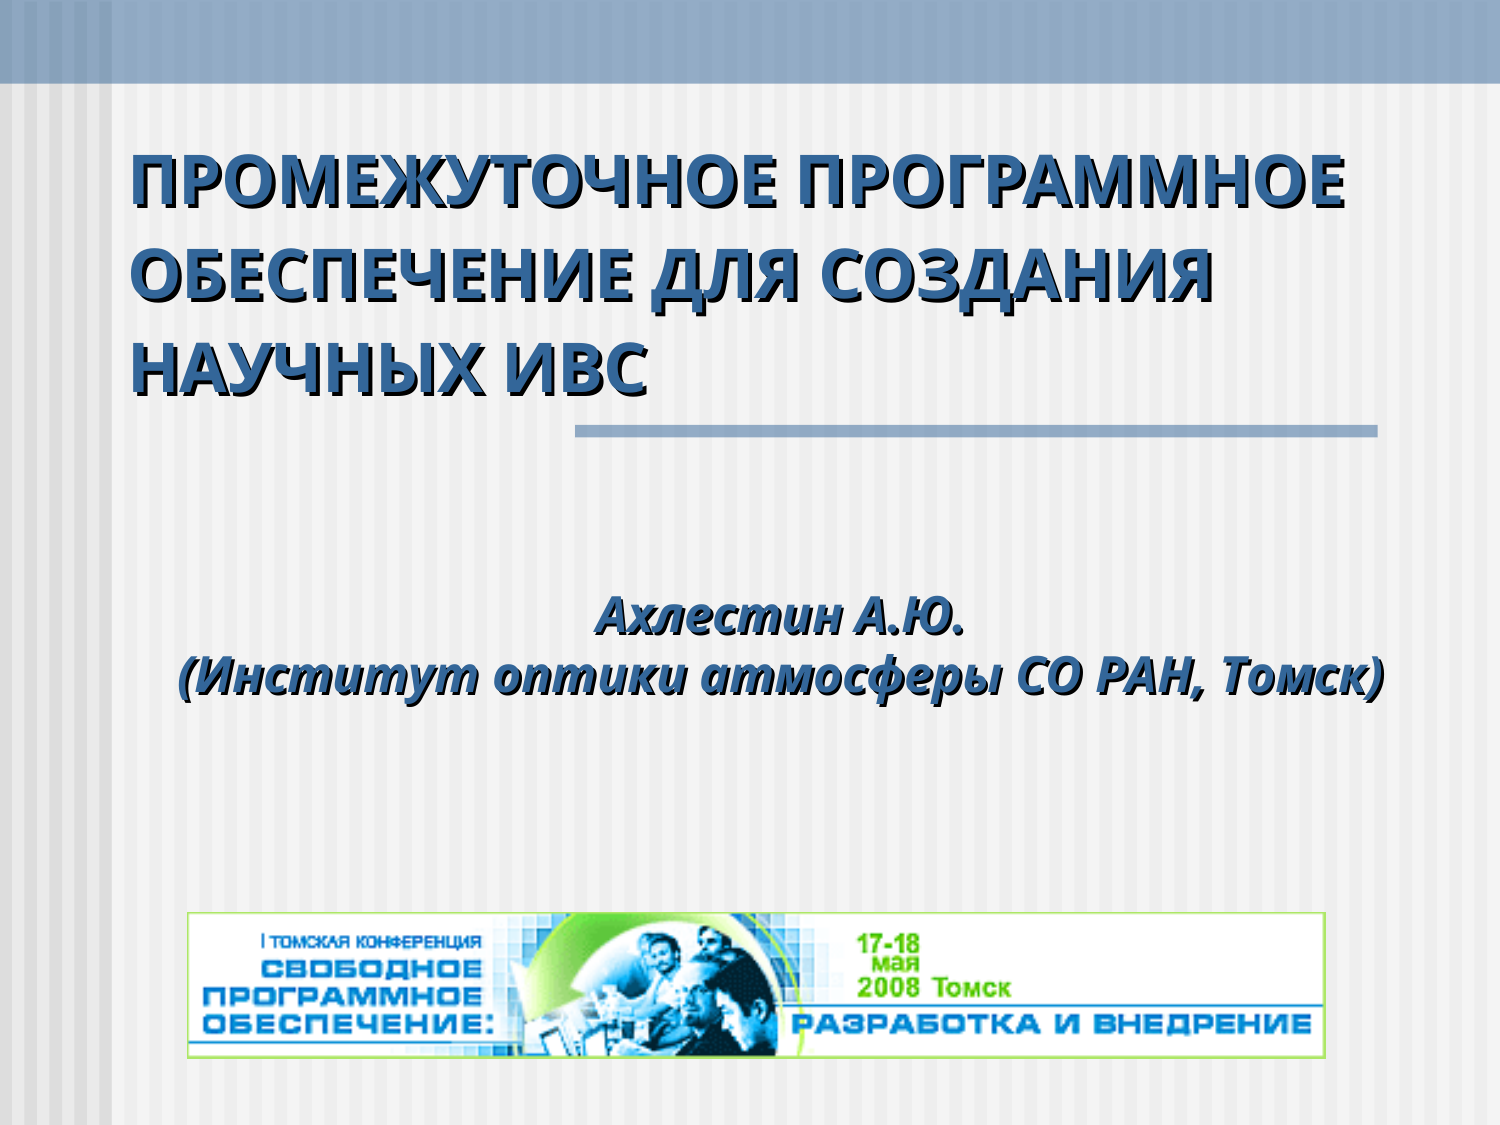

# ПРОМЕЖУТОЧНОЕ ПРОГРАММНОЕ ОБЕСПЕЧЕНИЕ ДЛЯ СОЗДАНИЯ НАУЧНЫХ ИВС
Ахлестин А.Ю.
(Институт оптики атмосферы СО РАН, Томск)